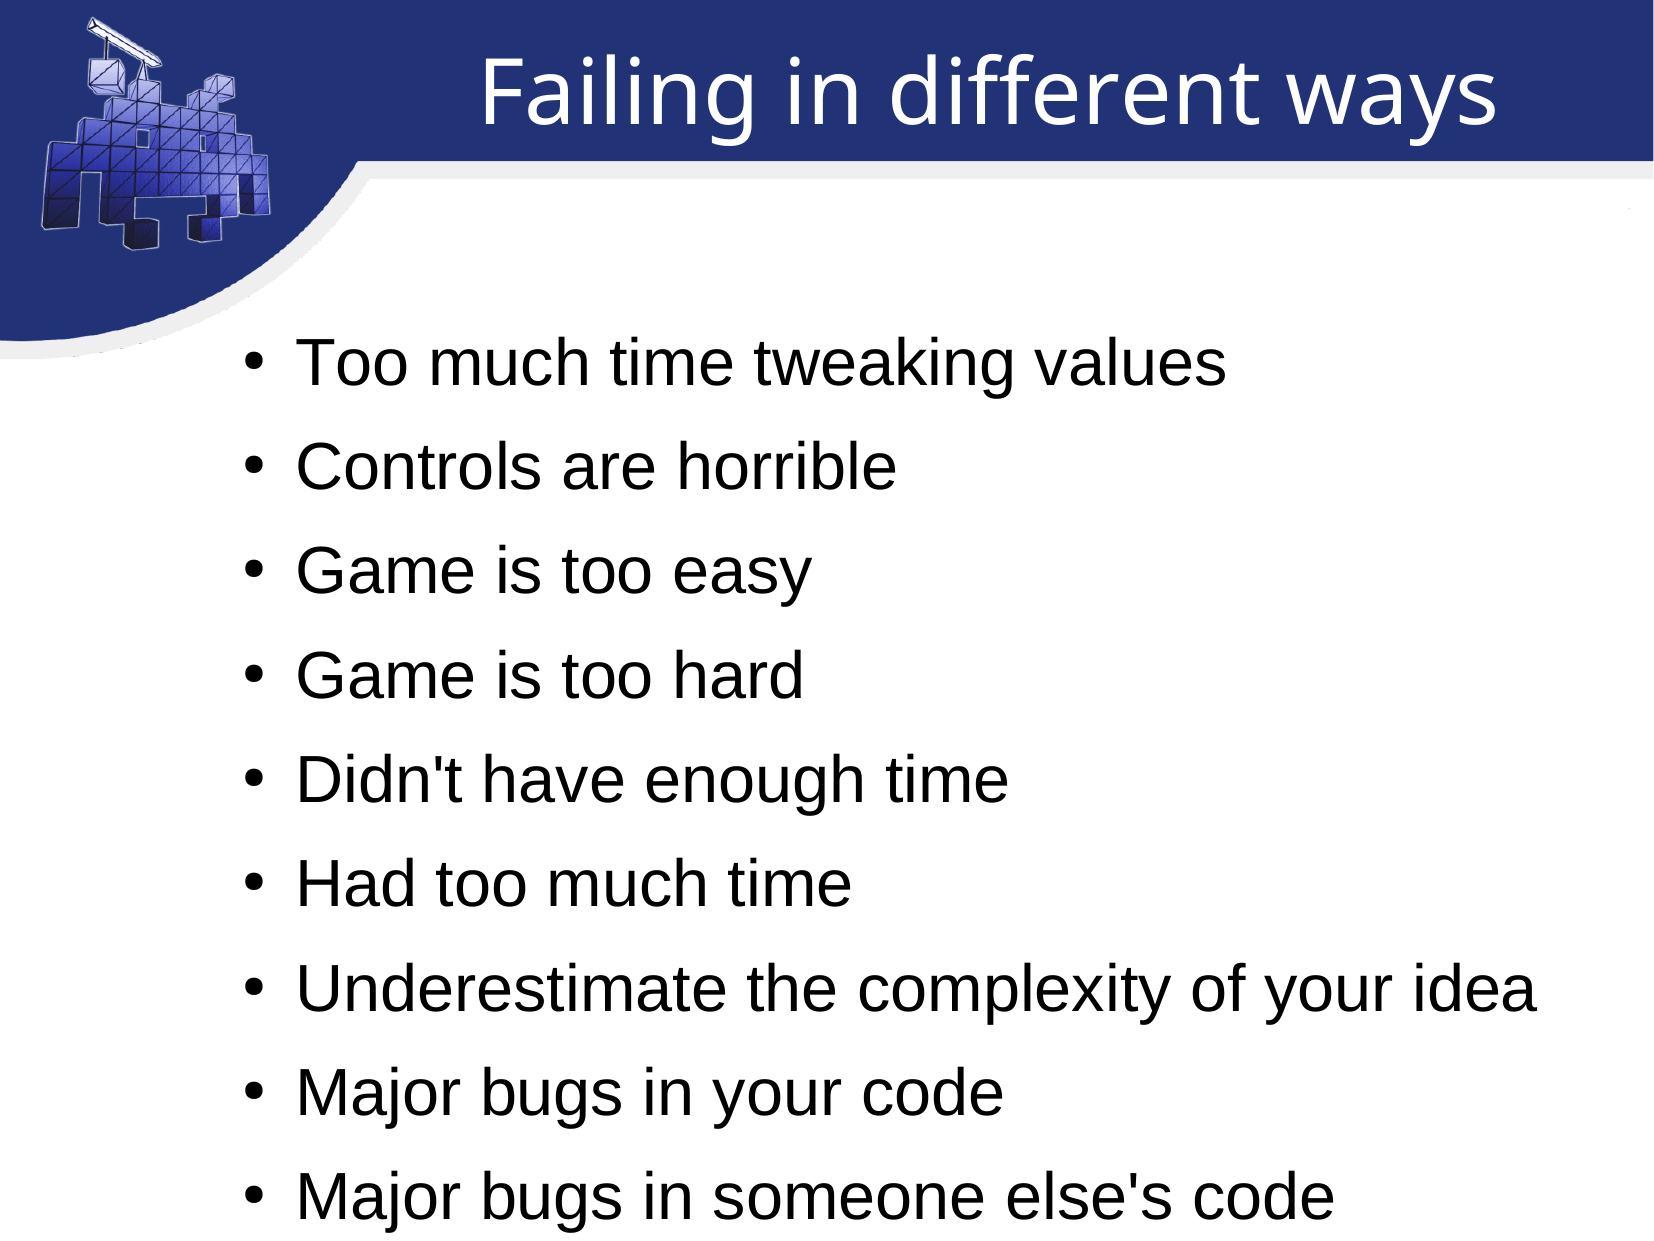

# Failing in different ways
Too much time tweaking values
Controls are horrible
Game is too easy
Game is too hard
Didn't have enough time
Had too much time
Underestimate the complexity of your idea
Major bugs in your code
Major bugs in someone else's code